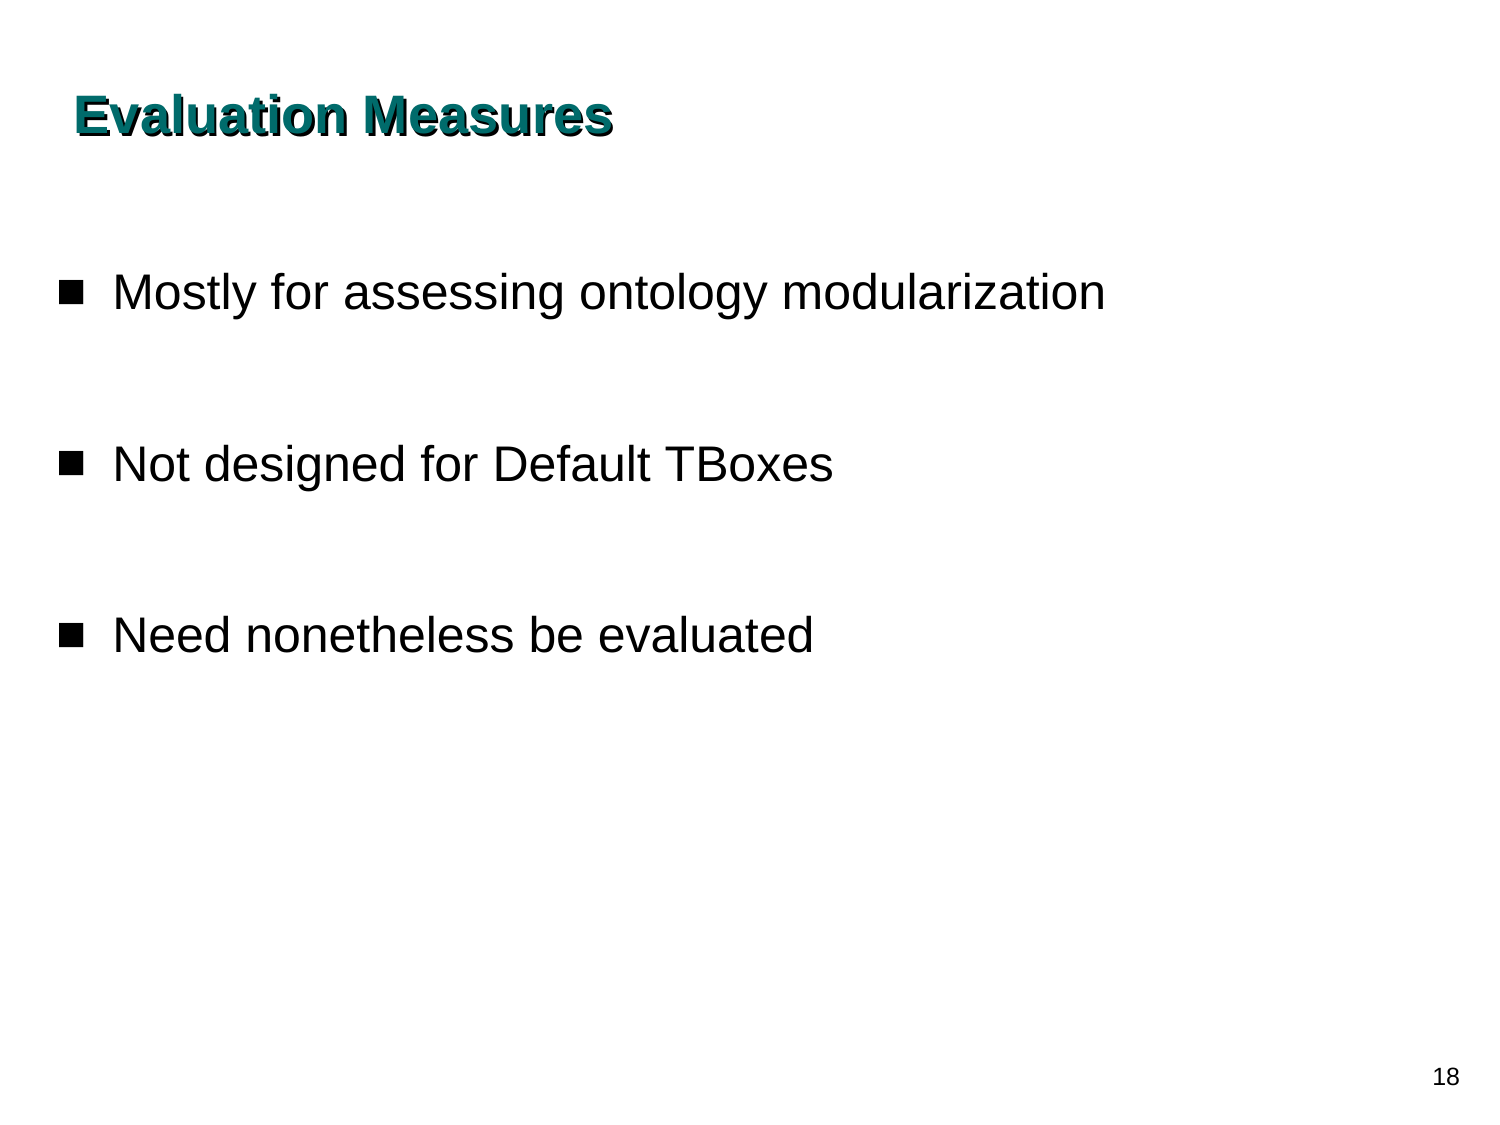

# Evaluation Measures
Mostly for assessing ontology modularization
Not designed for Default TBoxes
Need nonetheless be evaluated
18